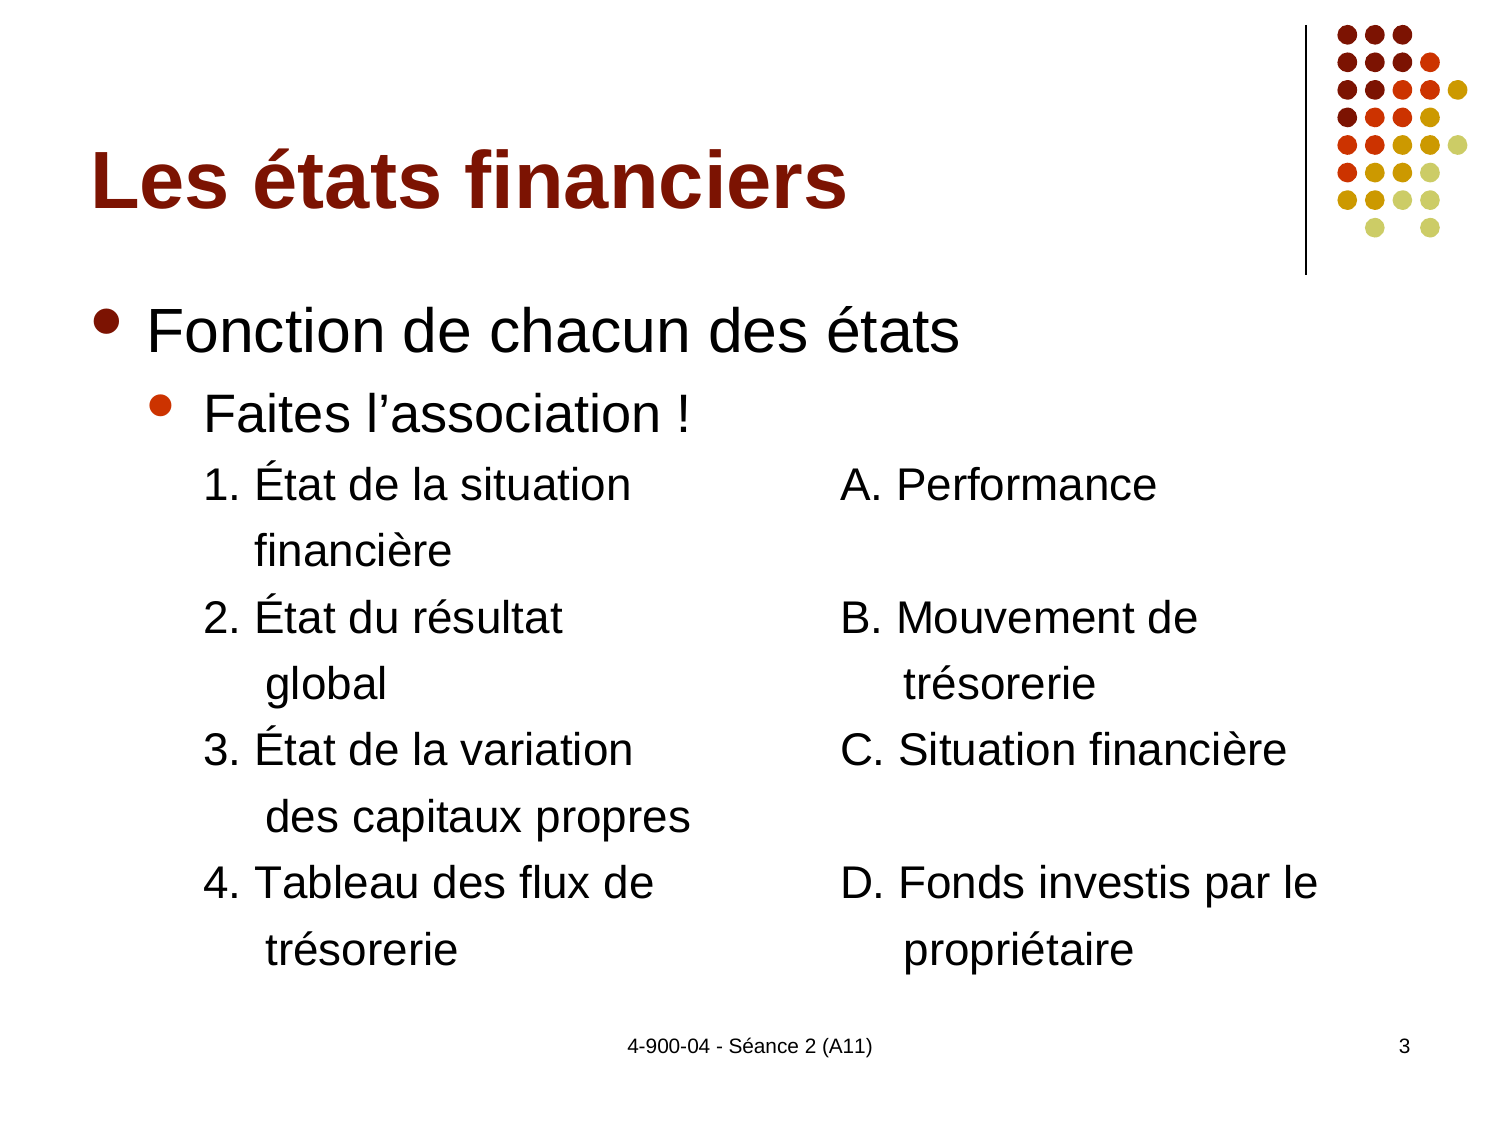

# Les états financiers
Fonction de chacun des états
Faites l’association !
	1. État de la situation 		A. Performance
	 financière
	2. État du résultat 		B. Mouvement de
		 global			 	 trésorerie
	3. État de la variation		C. Situation financière
		 des capitaux propres
	4. Tableau des flux de 		D. Fonds investis par le
		 trésorerie			 propriétaire
4-900-04 - Séance 2 (A11)